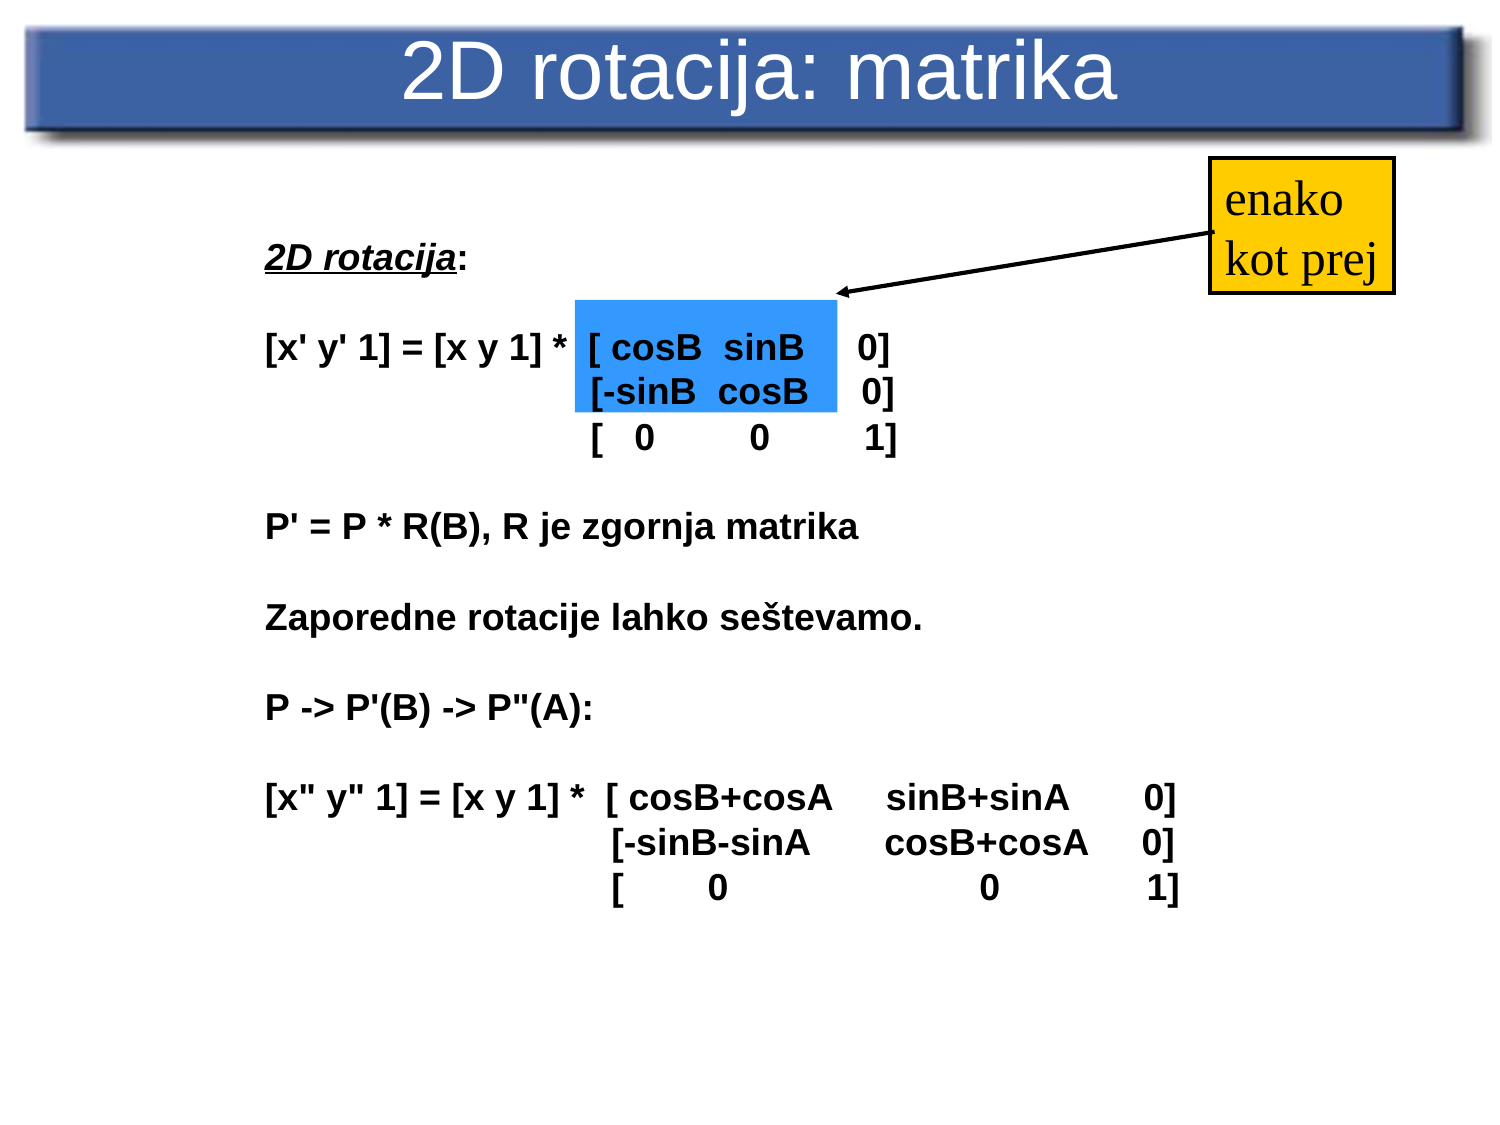

2D rotacija: matrika
enako
kot prej
2D rotacija:
[x' y' 1] = [x y 1] * [ cosB sinB 0]
 [-sinB cosB 0]
 [ 0 0 1]
P' = P * R(B), R je zgornja matrika
Zaporedne rotacije lahko seštevamo.
P -> P'(B) -> P"(A):
[x" y" 1] = [x y 1] * [ cosB+cosA sinB+sinA 0]
 [-sinB-sinA cosB+cosA 0]
 [ 0 0 1]